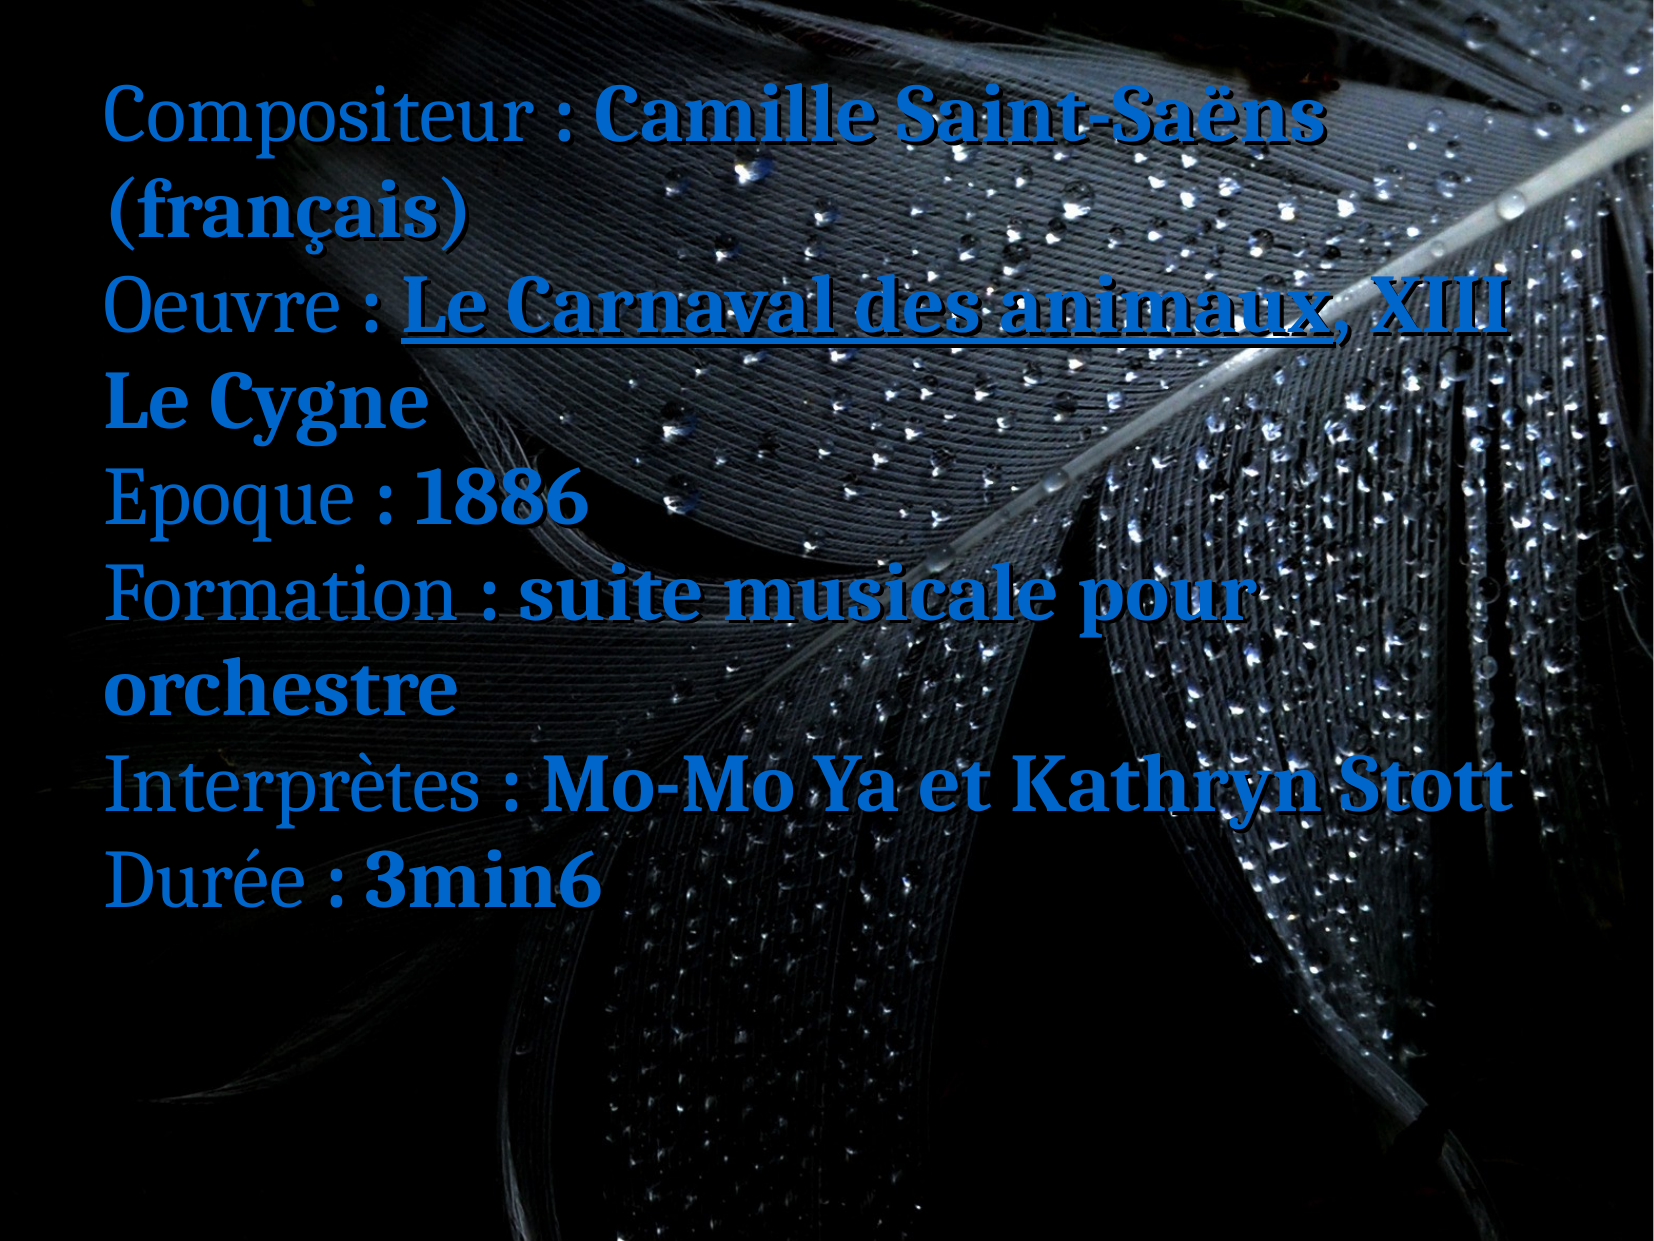

Compositeur : Camille Saint-Saëns (français)
Oeuvre : Le Carnaval des animaux, XIII Le Cygne
Epoque : 1886
Formation : suite musicale pour orchestre
Interprètes : Mo-Mo Ya et Kathryn Stott
Durée : 3min6